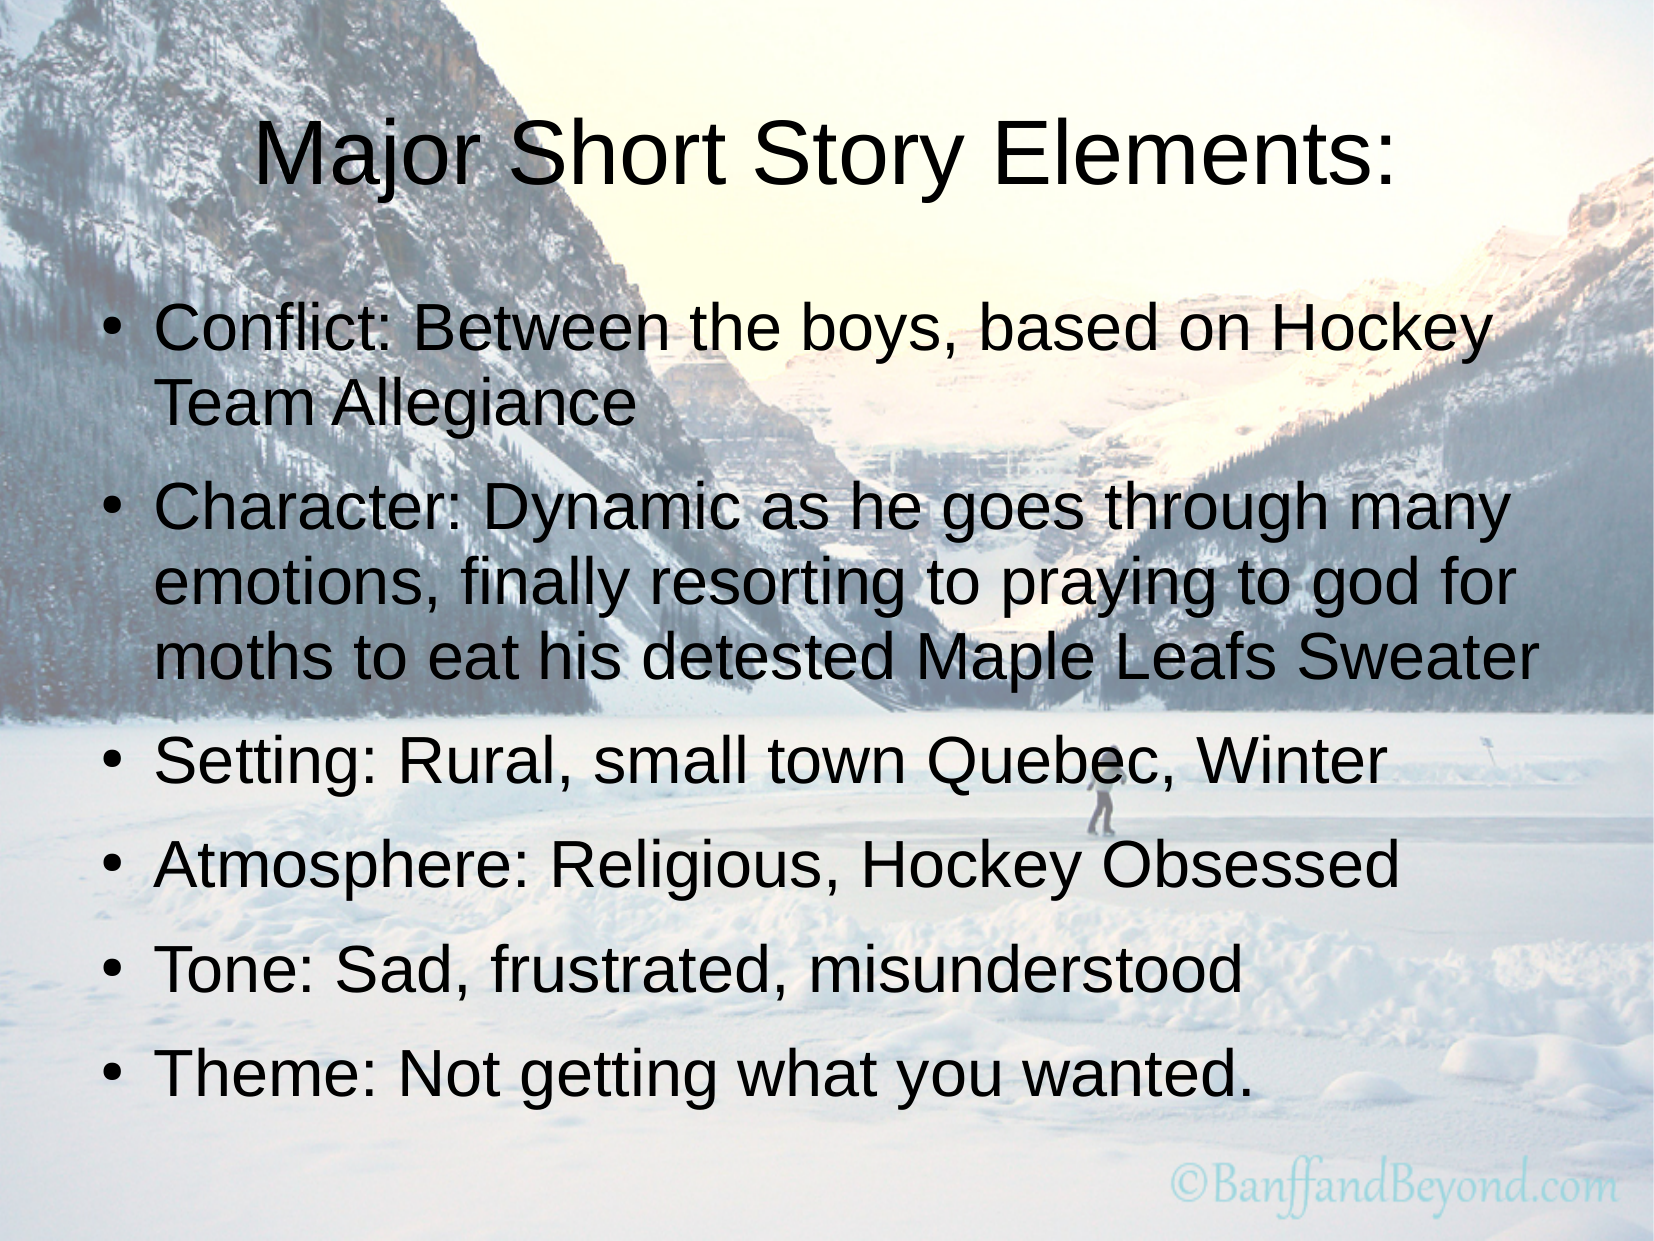

# Major Short Story Elements:
Conflict: Between the boys, based on Hockey Team Allegiance
Character: Dynamic as he goes through many emotions, finally resorting to praying to god for moths to eat his detested Maple Leafs Sweater
Setting: Rural, small town Quebec, Winter
Atmosphere: Religious, Hockey Obsessed
Tone: Sad, frustrated, misunderstood
Theme: Not getting what you wanted.